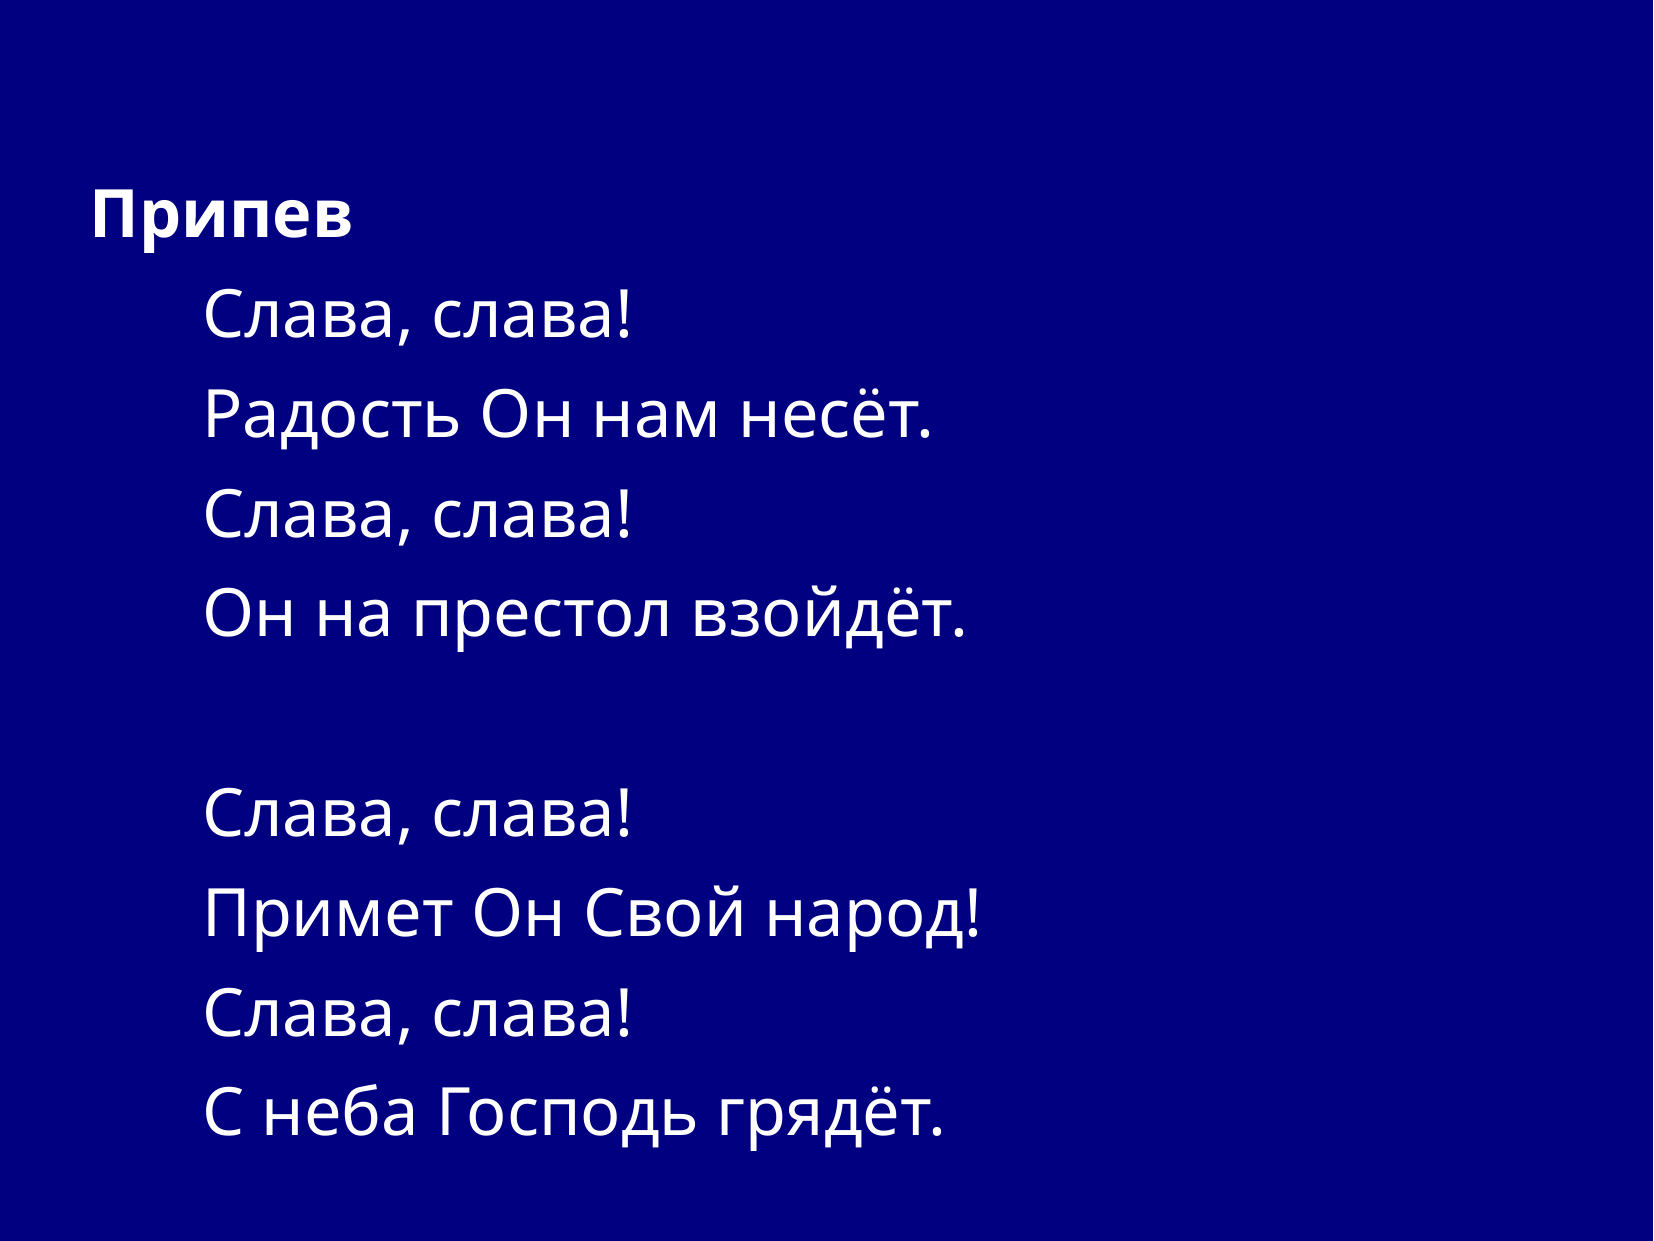

Припев
	Слава, слава!
	Радость Он нам несёт.
	Слава, слава!
	Он на престол взойдёт.
	Слава, слава!
	Примет Он Свой народ!
	Слава, слава!
	С неба Господь грядёт.